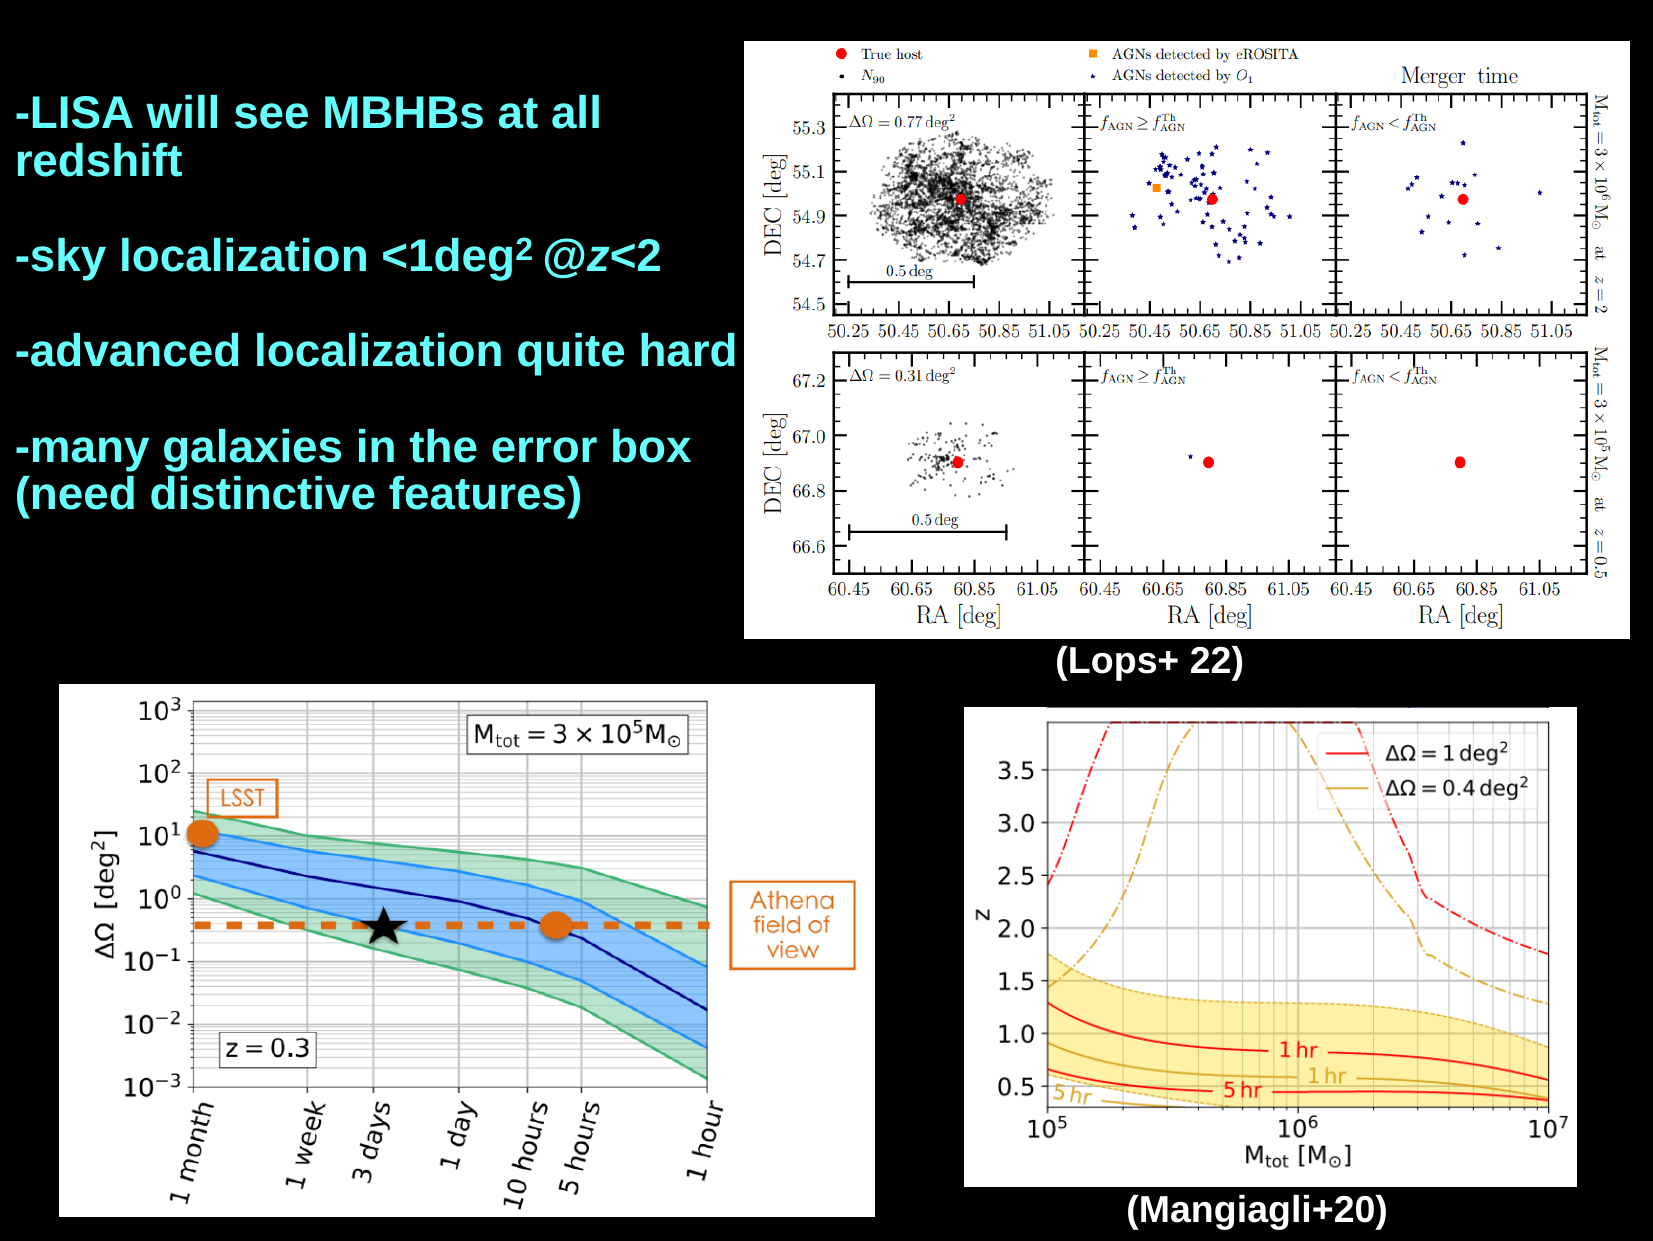

-LISA will see MBHBs at all redshift
-sky localization <1deg2 @z<2
-advanced localization quite hard
-many galaxies in the error box (need distinctive features)
 (Lops+ 22)
 (Mangiagli+20)